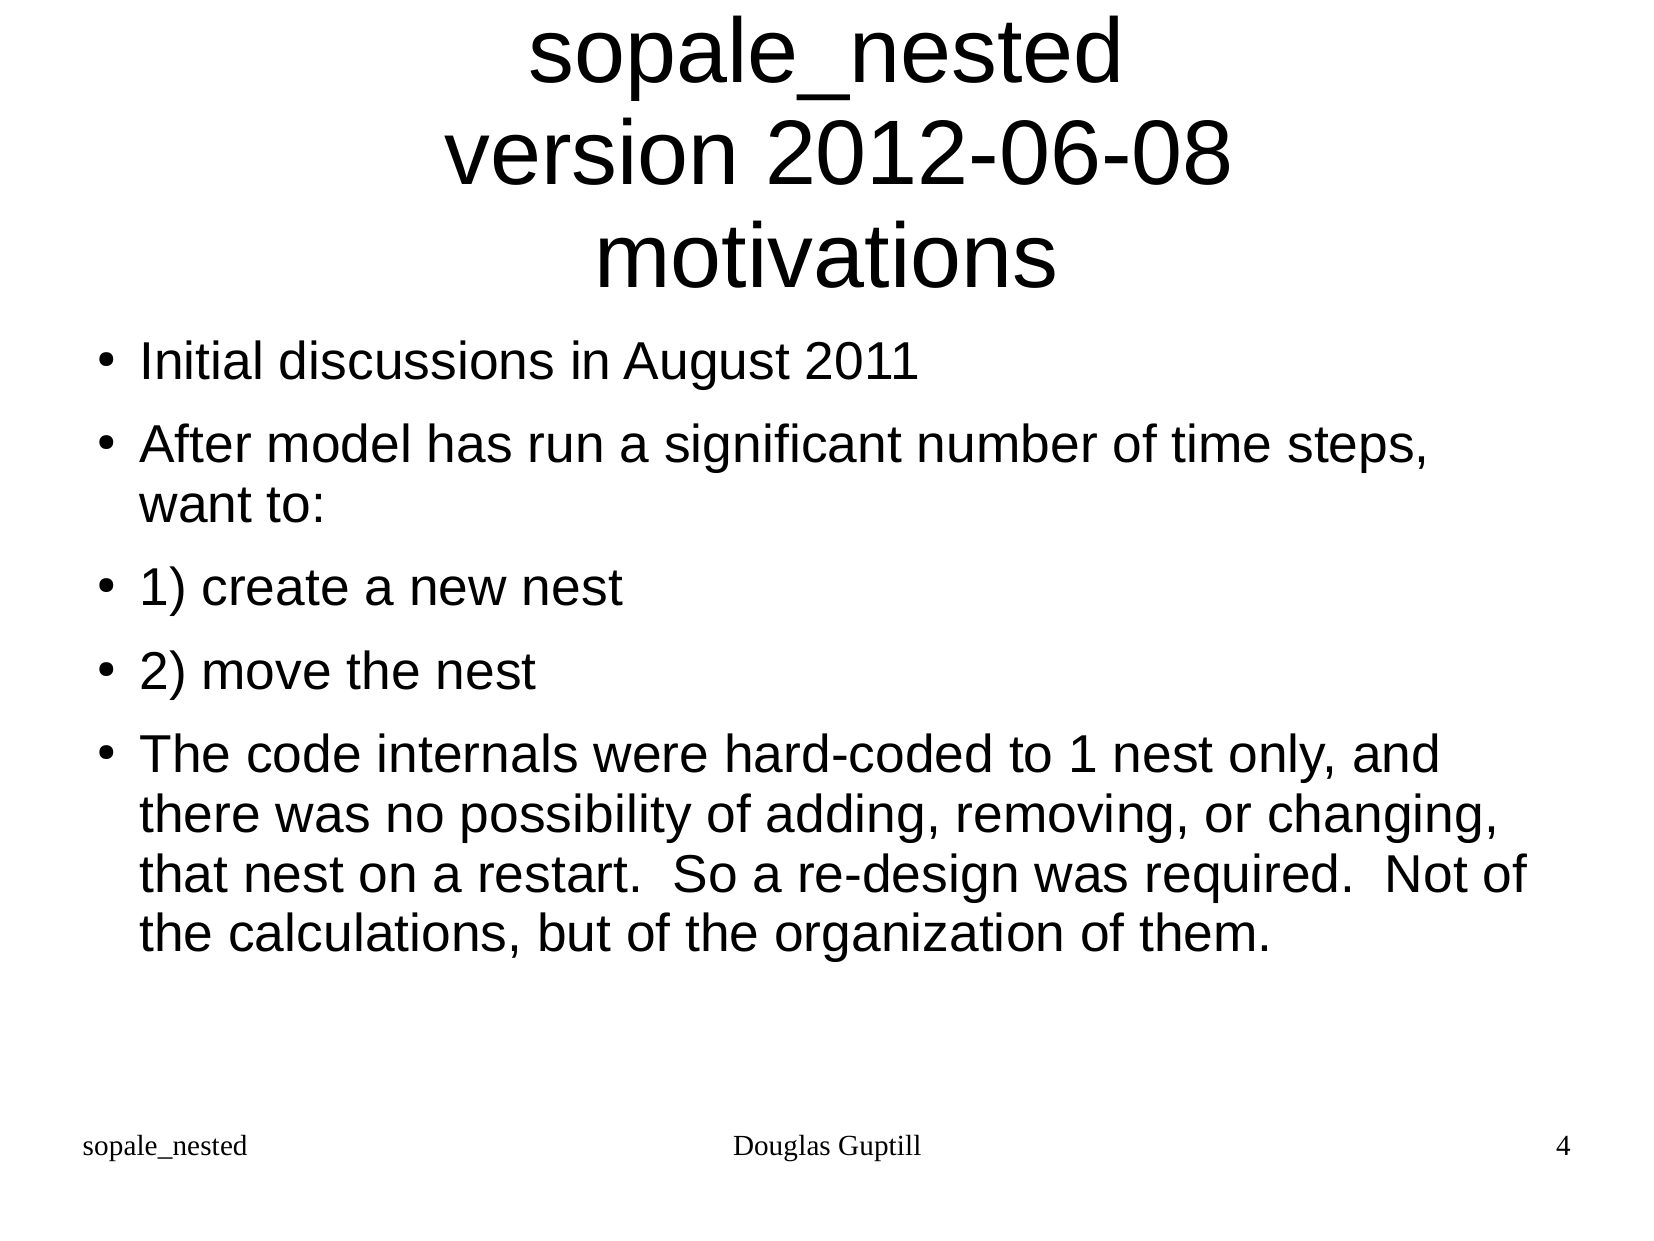

# sopale_nested version 2012-06-08 motivations
Initial discussions in August 2011
After model has run a significant number of time steps, want to:
1) create a new nest
2) move the nest
The code internals were hard-coded to 1 nest only, and there was no possibility of adding, removing, or changing, that nest on a restart. So a re-design was required. Not of the calculations, but of the organization of them.
sopale_nested
Douglas Guptill
4